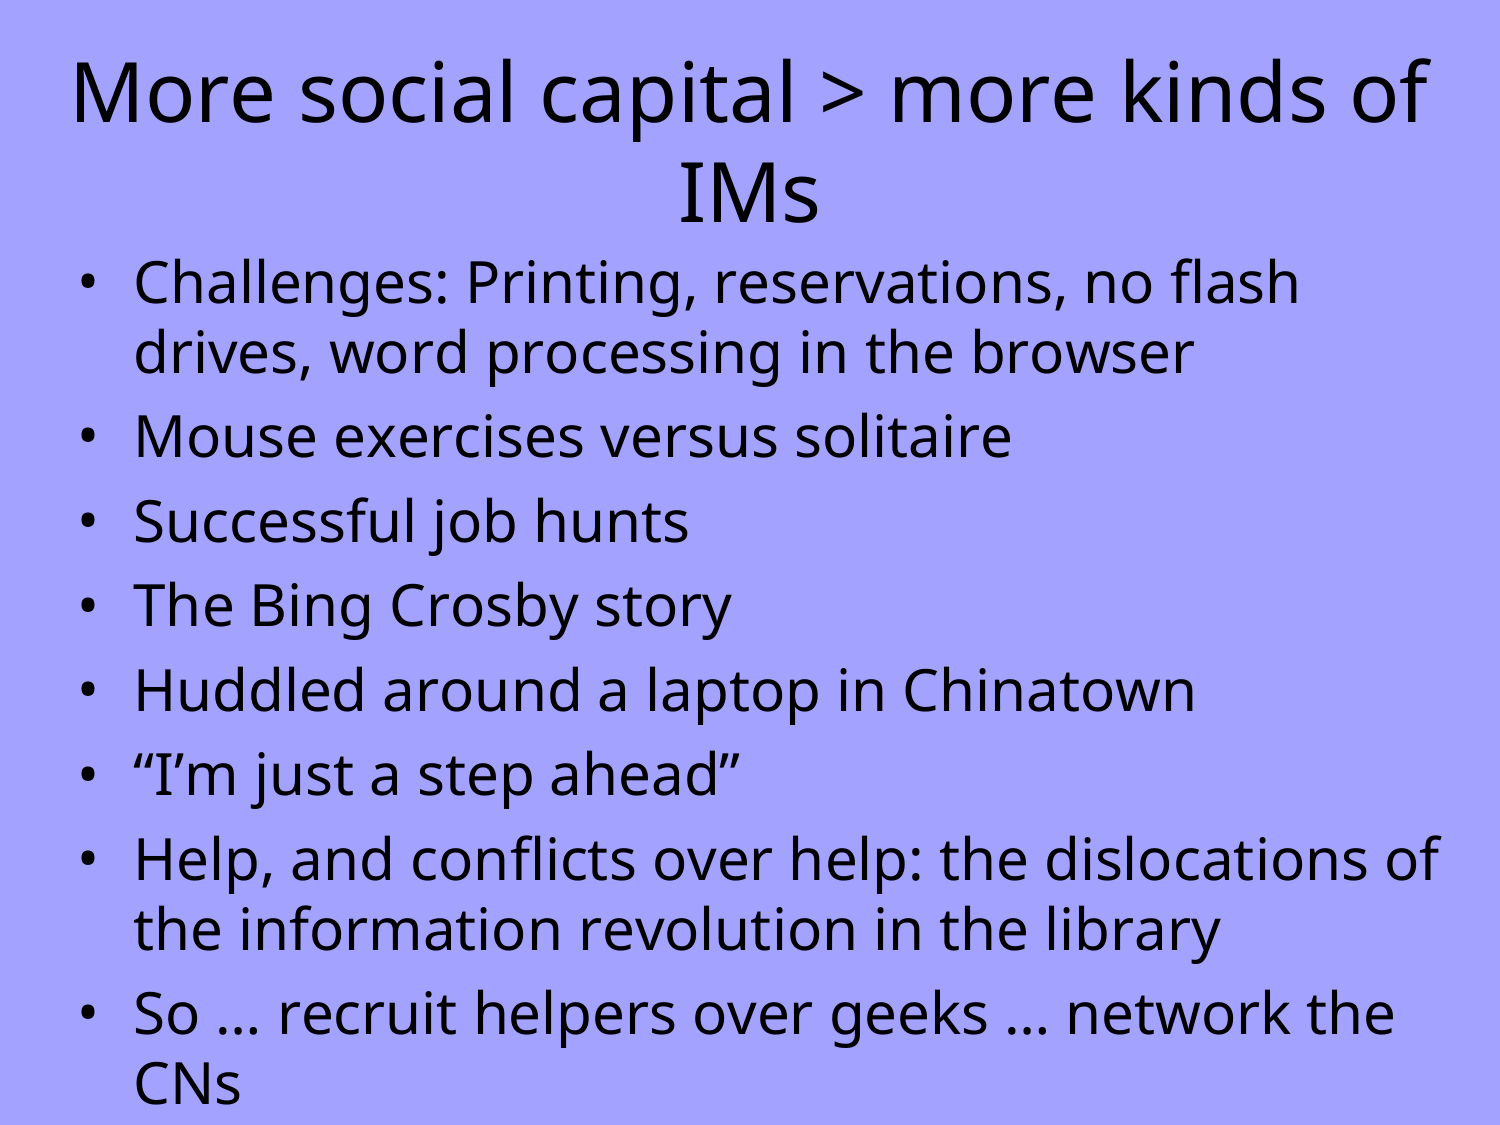

# More social capital > more kinds of IMs
Challenges: Printing, reservations, no flash drives, word processing in the browser
Mouse exercises versus solitaire
Successful job hunts
The Bing Crosby story
Huddled around a laptop in Chinatown
“I’m just a step ahead”
Help, and conflicts over help: the dislocations of the information revolution in the library
So … recruit helpers over geeks … network the CNs